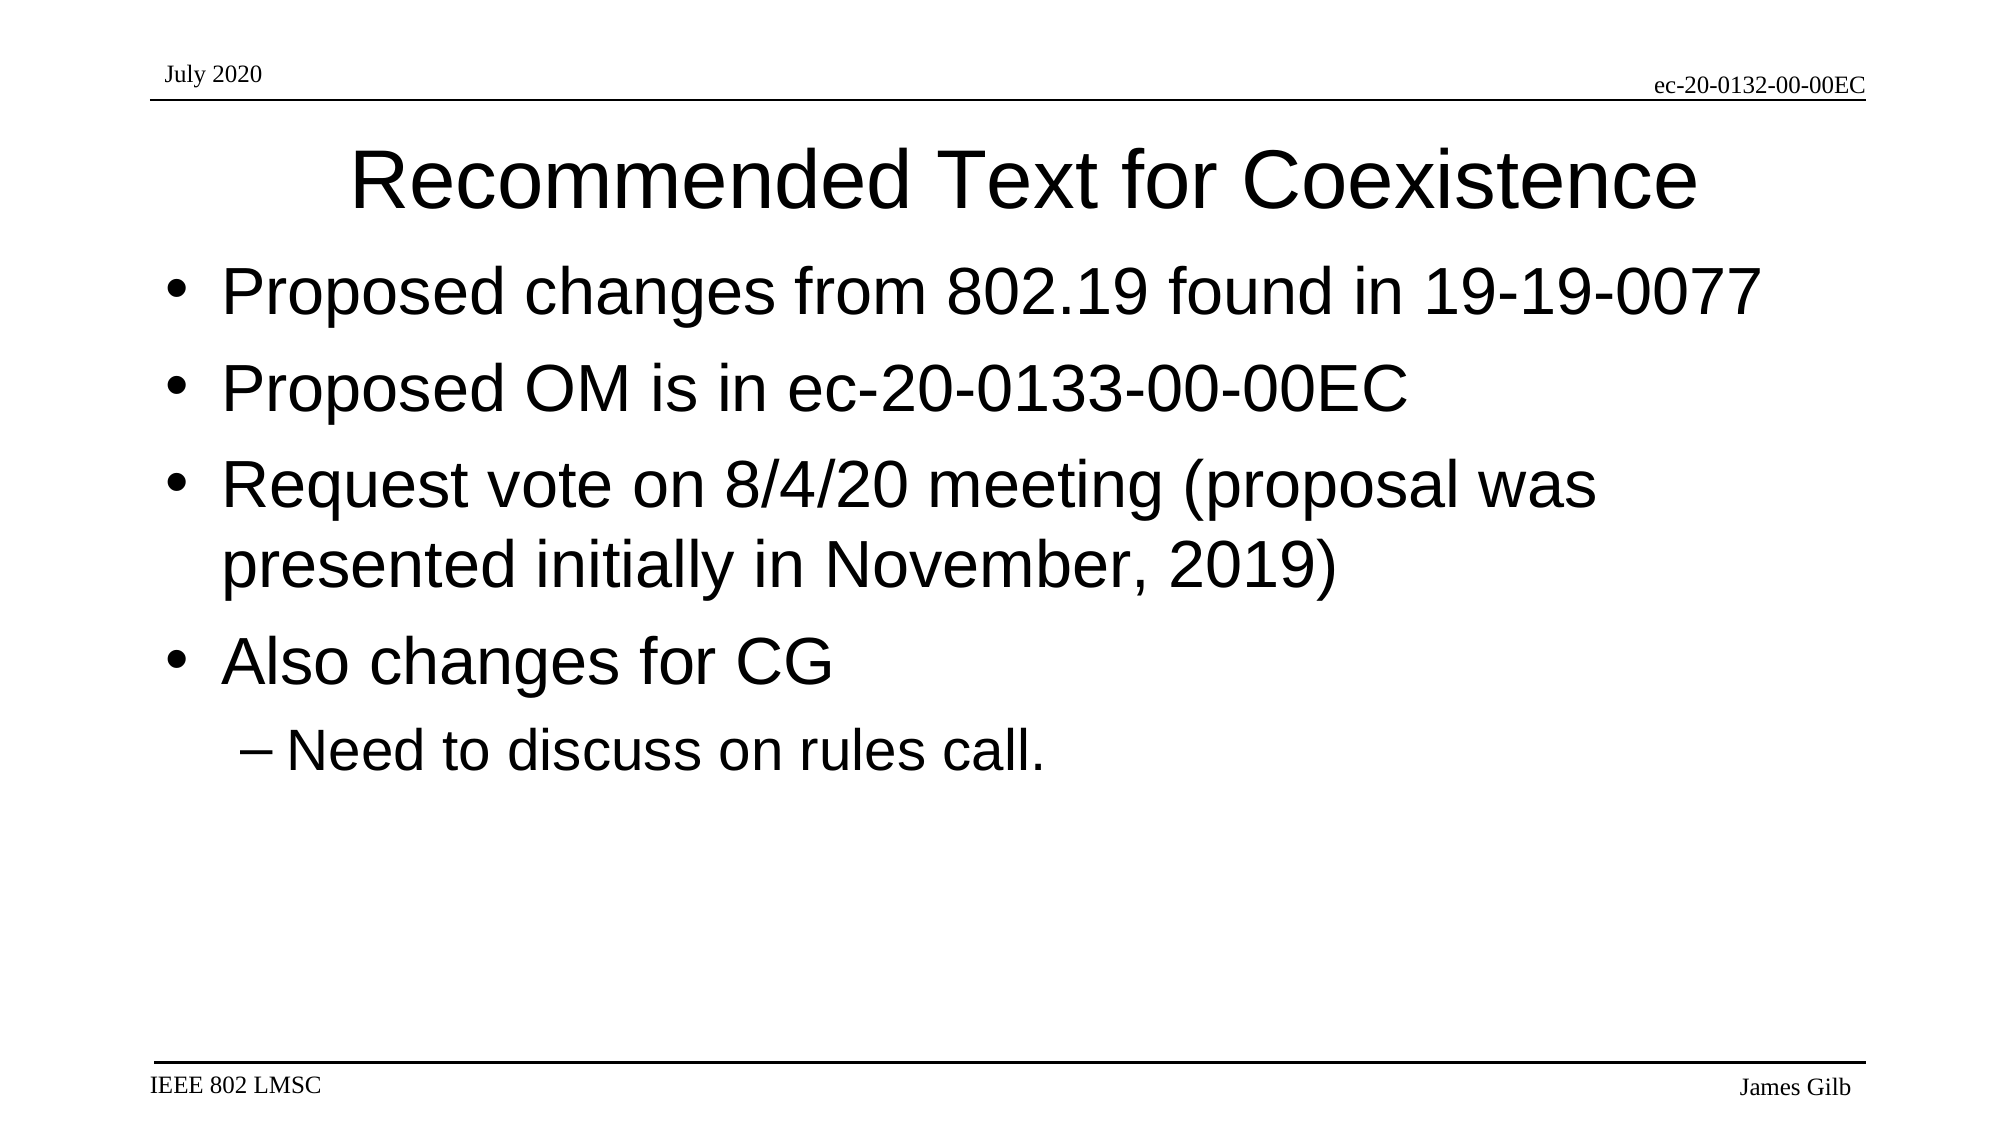

# Recommended Text for Coexistence
Proposed changes from 802.19 found in 19-19-0077
Proposed OM is in ec-20-0133-00-00EC
Request vote on 8/4/20 meeting (proposal was presented initially in November, 2019)
Also changes for CG
Need to discuss on rules call.